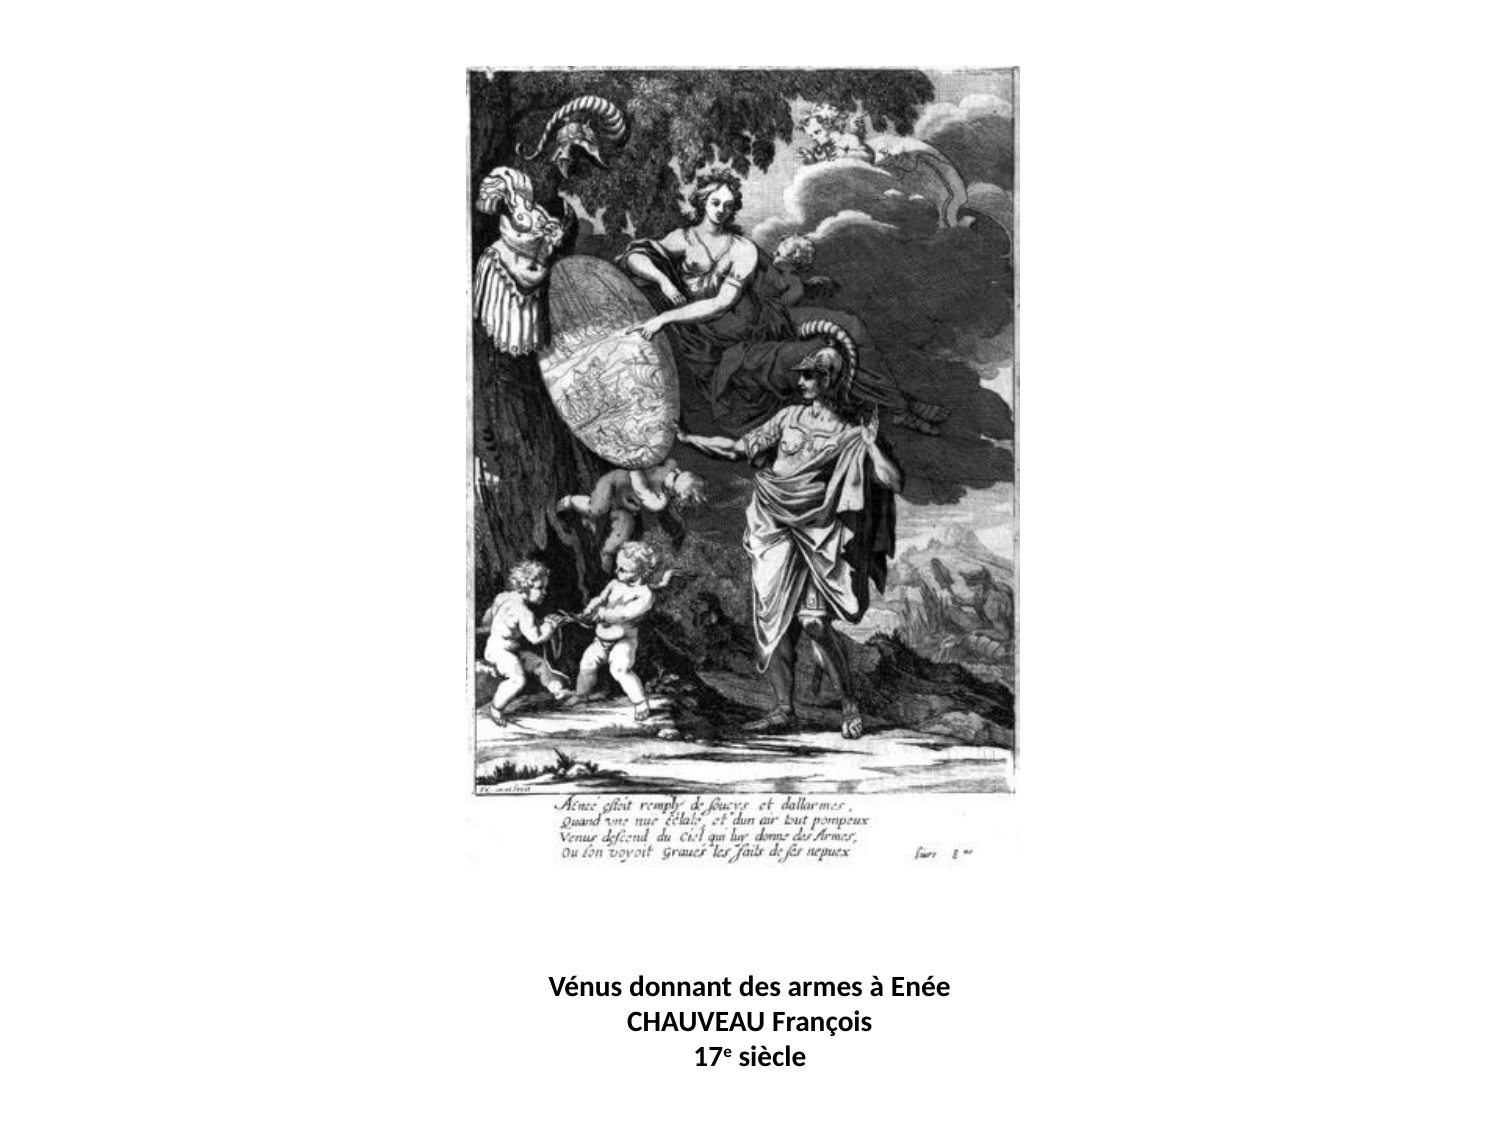

# Vénus donnant des armes à Enée CHAUVEAU François 17e siècle